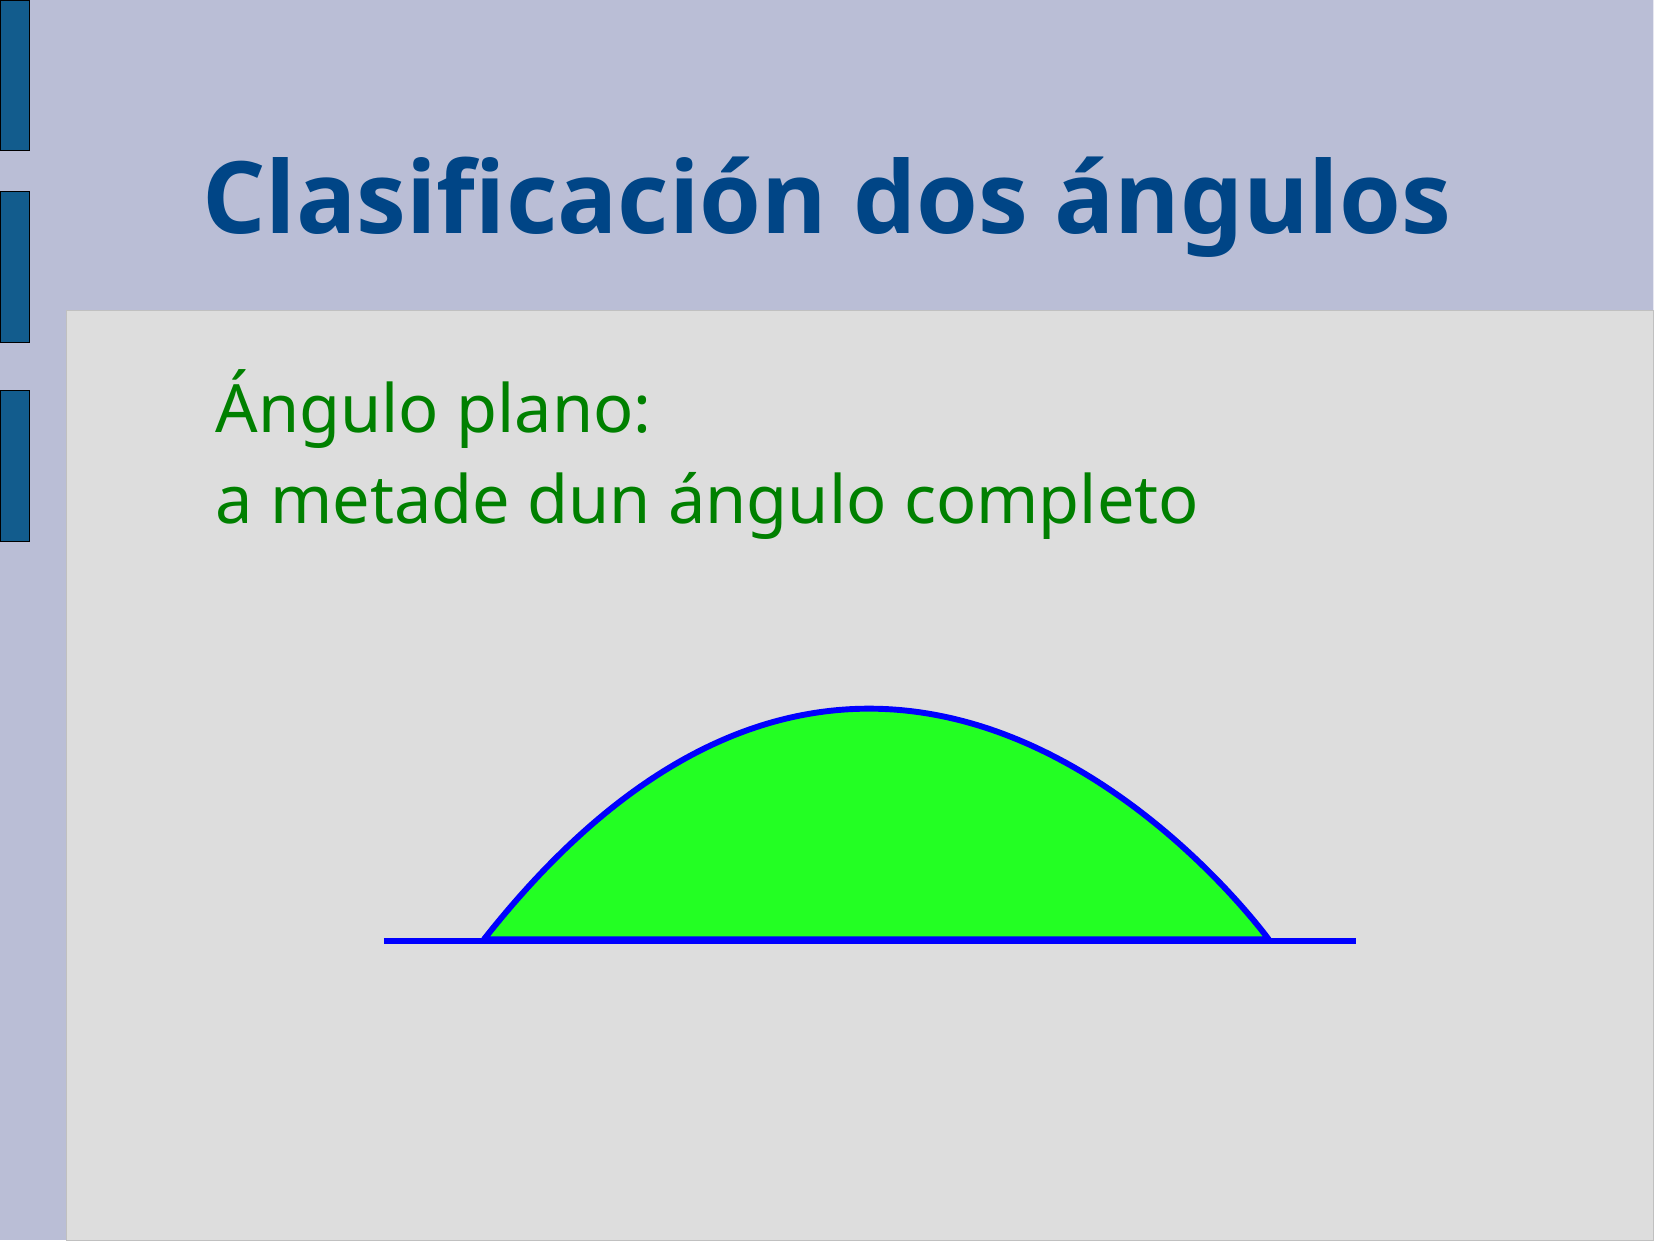

# Clasificación dos ángulos
Ángulo plano:
a metade dun ángulo completo